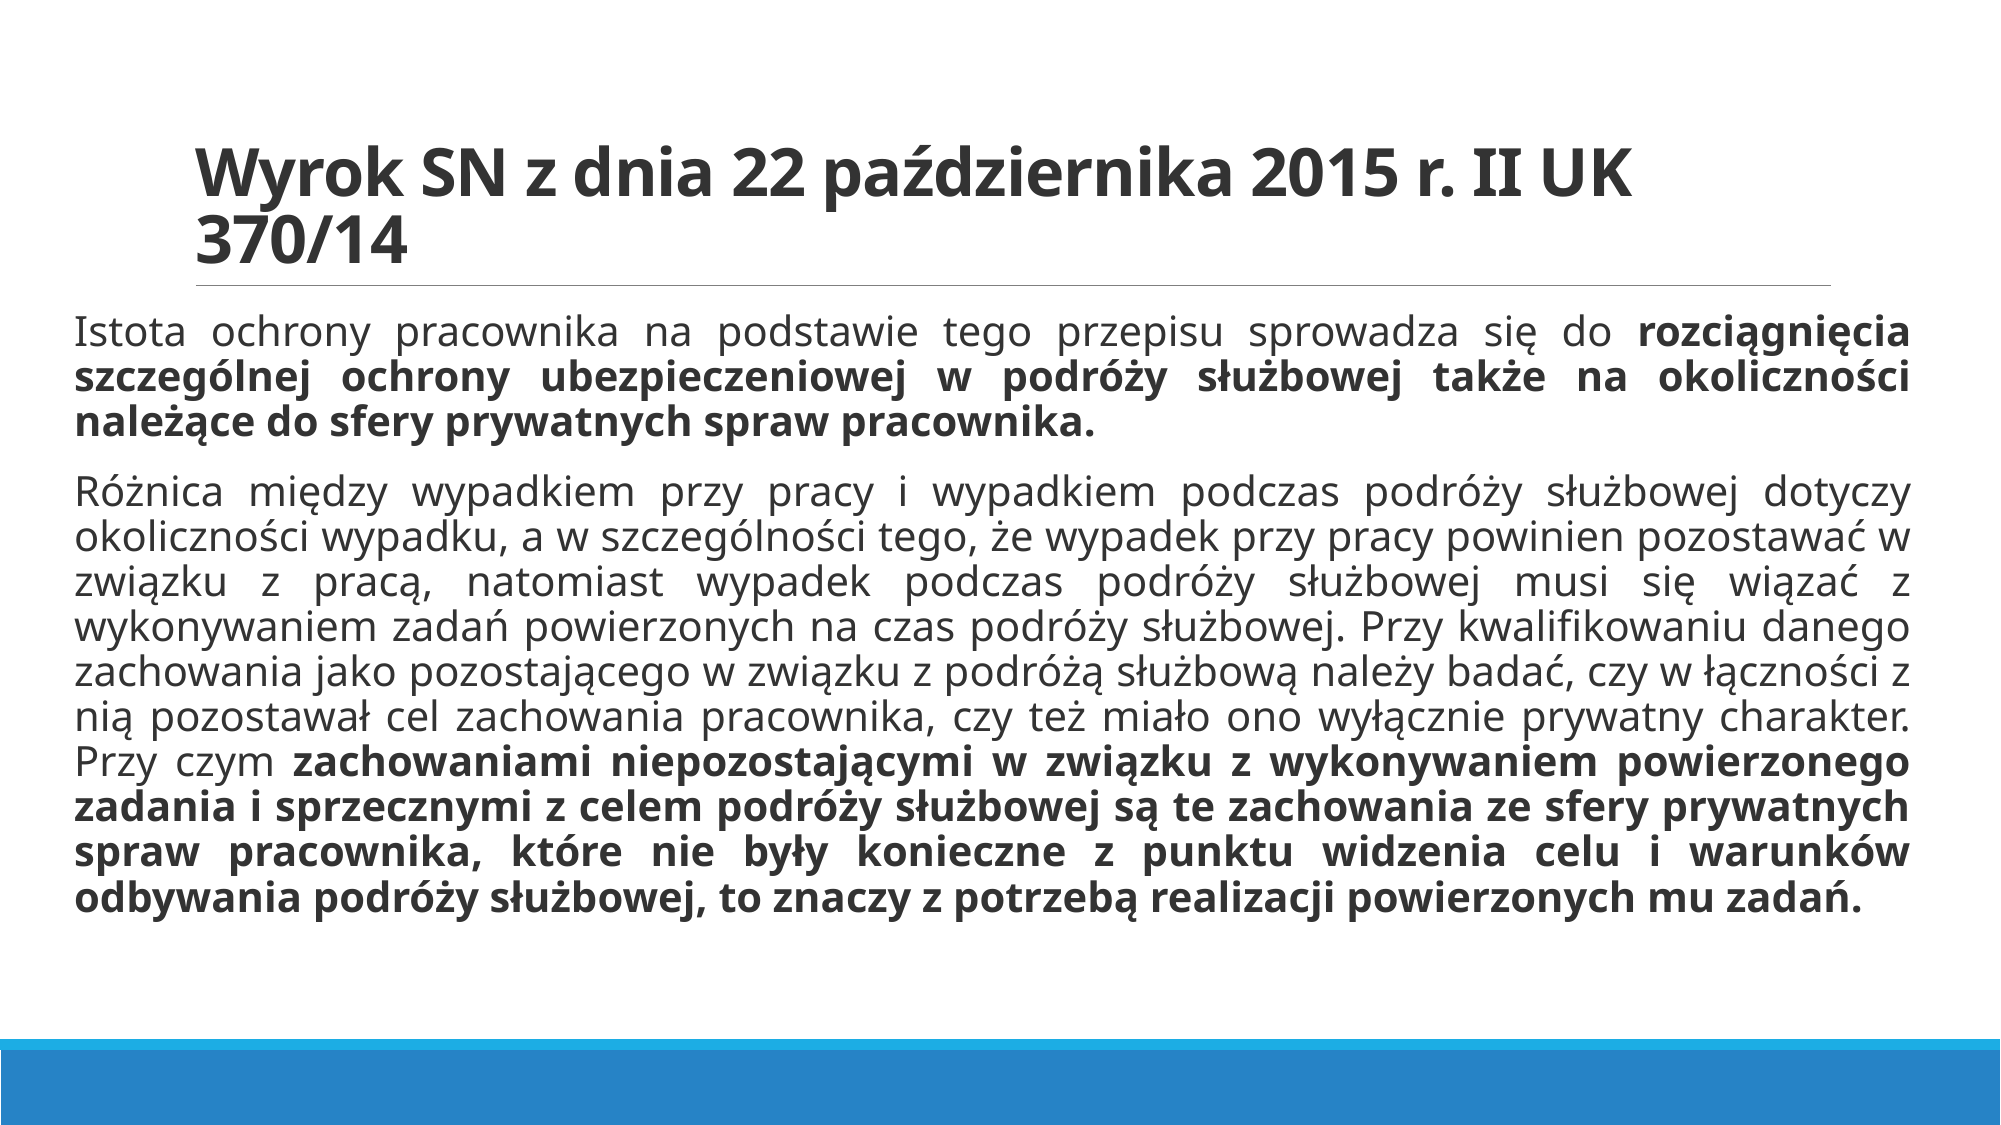

# Wyrok SN z dnia 22 października 2015 r. II UK 370/14
Istota ochrony pracownika na podstawie tego przepisu sprowadza się do rozciągnięcia szczególnej ochrony ubezpieczeniowej w podróży służbowej także na okoliczności należące do sfery prywatnych spraw pracownika.
Różnica między wypadkiem przy pracy i wypadkiem podczas podróży służbowej dotyczy okoliczności wypadku, a w szczególności tego, że wypadek przy pracy powinien pozostawać w związku z pracą, natomiast wypadek podczas podróży służbowej musi się wiązać z wykonywaniem zadań powierzonych na czas podróży służbowej. Przy kwalifikowaniu danego zachowania jako pozostającego w związku z podróżą służbową należy badać, czy w łączności z nią pozostawał cel zachowania pracownika, czy też miało ono wyłącznie prywatny charakter. Przy czym zachowaniami niepozostającymi w związku z wykonywaniem powierzonego zadania i sprzecznymi z celem podróży służbowej są te zachowania ze sfery prywatnych spraw pracownika, które nie były konieczne z punktu widzenia celu i warunków odbywania podróży służbowej, to znaczy z potrzebą realizacji powierzonych mu zadań.